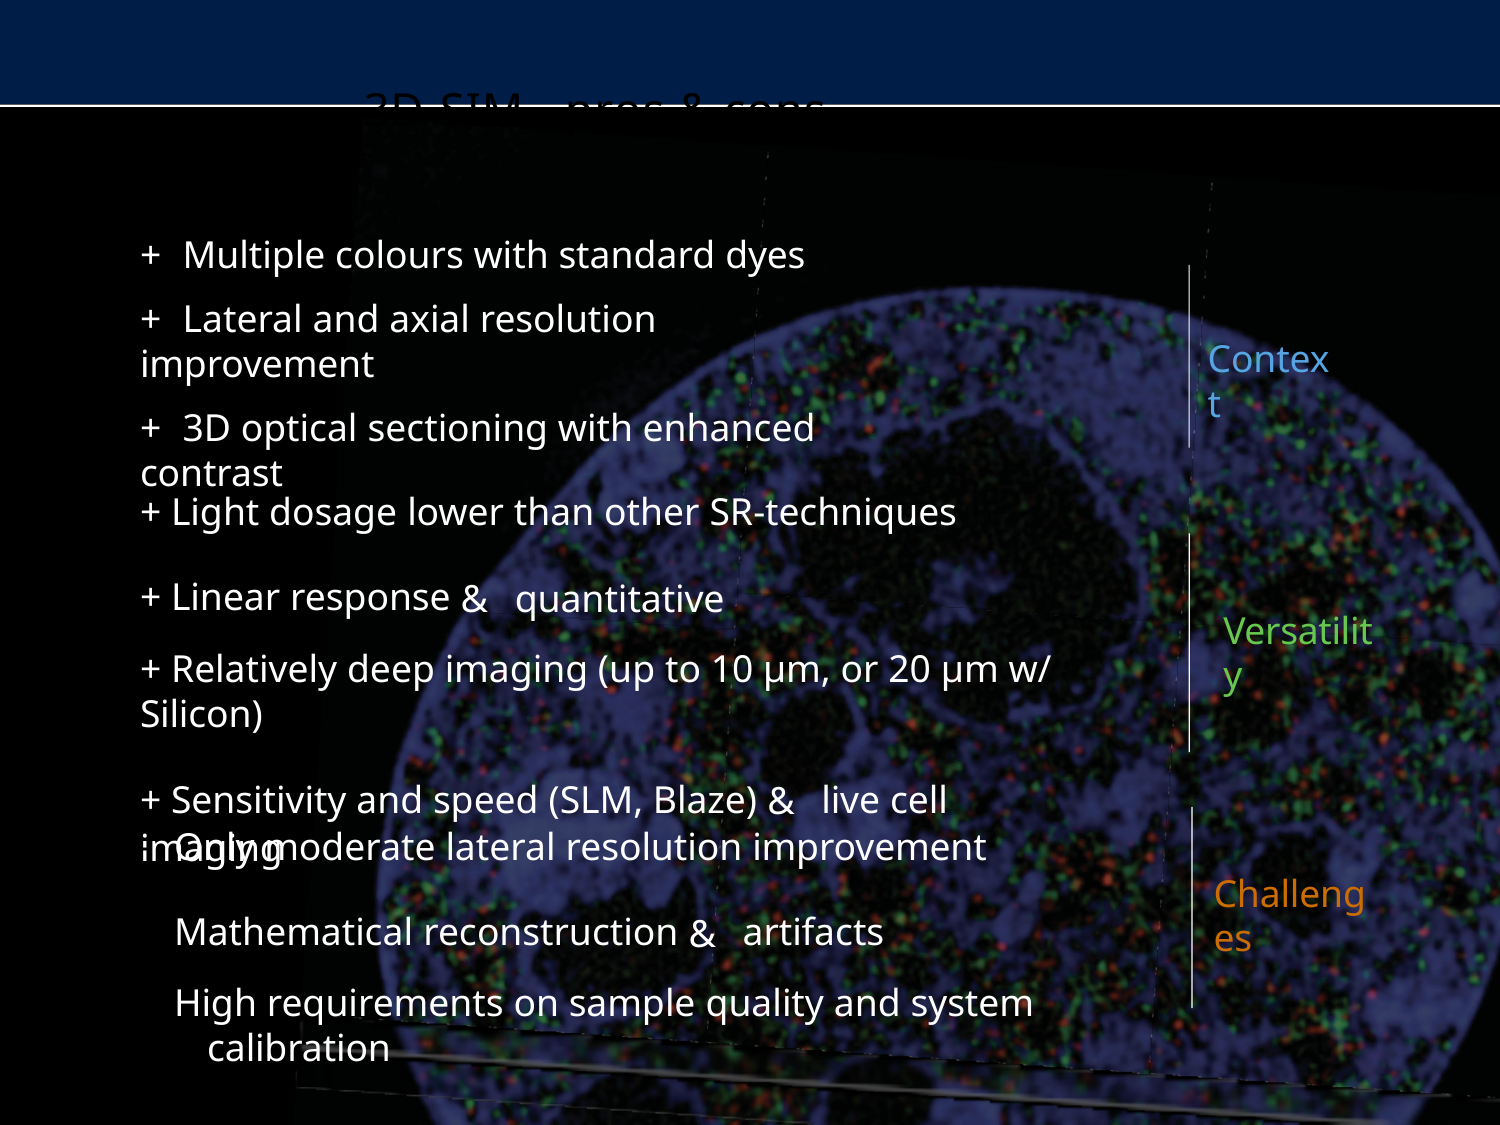

# 3D-SIM - pros & cons
+	Multiple colours with standard dyes
+	Lateral and axial resolution improvement
+	3D optical sectioning with enhanced contrast
Context
+ Light dosage lower than other SR-techniques
+ Linear response & quantitative
+ Relatively deep imaging (up to 10 µm, or 20 µm w/ Silicon)
+ Sensitivity and speed (SLM, Blaze) & live cell imaging
Versatility
Only moderate lateral resolution improvement
Mathematical reconstruction & artifacts
High requirements on sample quality and system calibration
Challenges